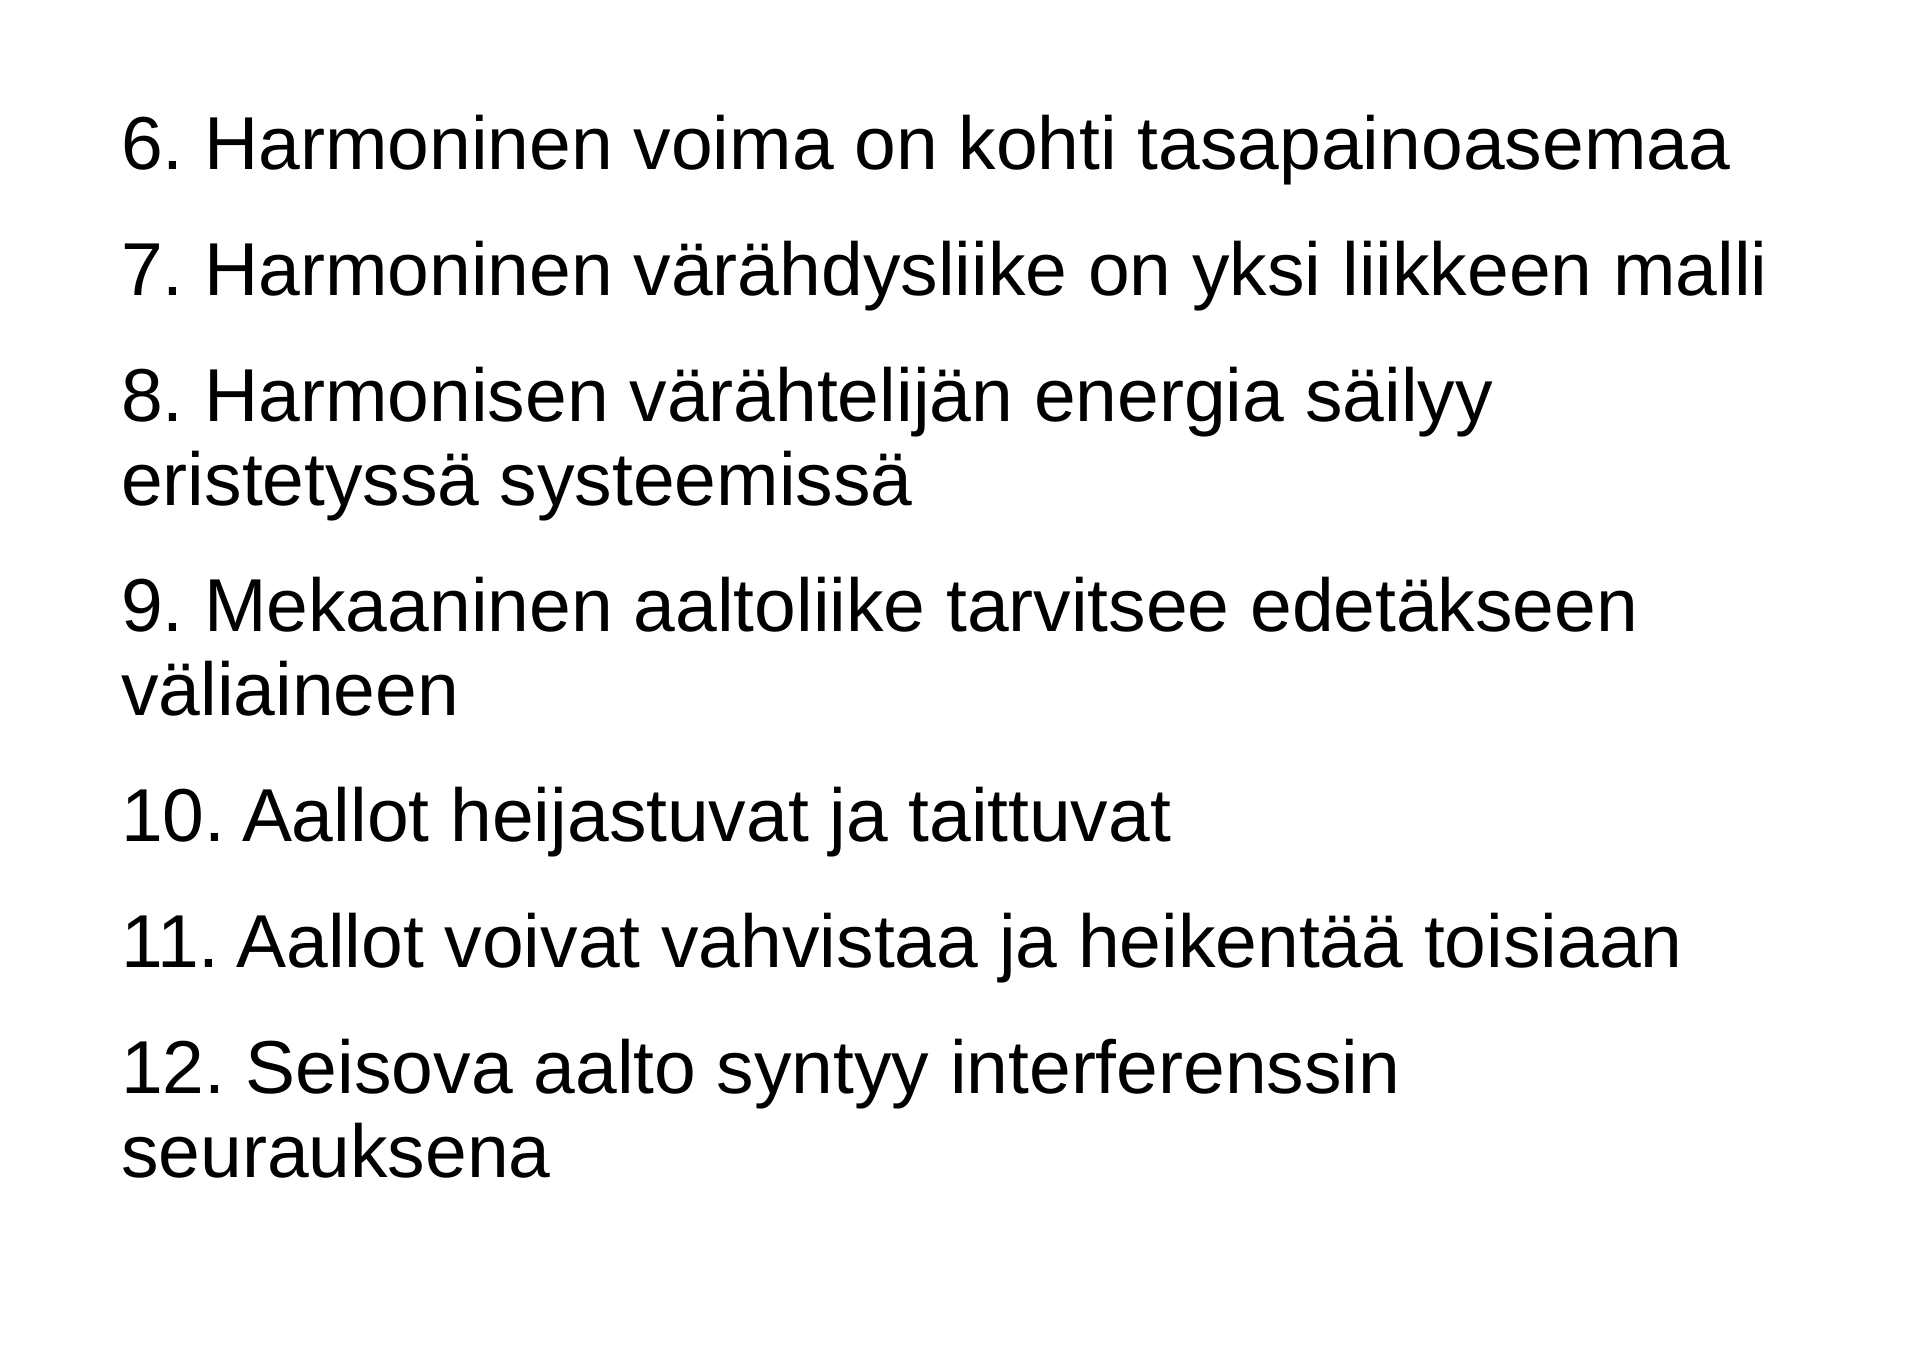

6. Harmoninen voima on kohti tasapainoasemaa
7. Harmoninen värähdysliike on yksi liikkeen malli
8. Harmonisen värähtelijän energia säilyy eristetyssä systeemissä
9. Mekaaninen aaltoliike tarvitsee edetäkseen väliaineen
10. Aallot heijastuvat ja taittuvat
11. Aallot voivat vahvistaa ja heikentää toisiaan
12. Seisova aalto syntyy interferenssin seurauksena